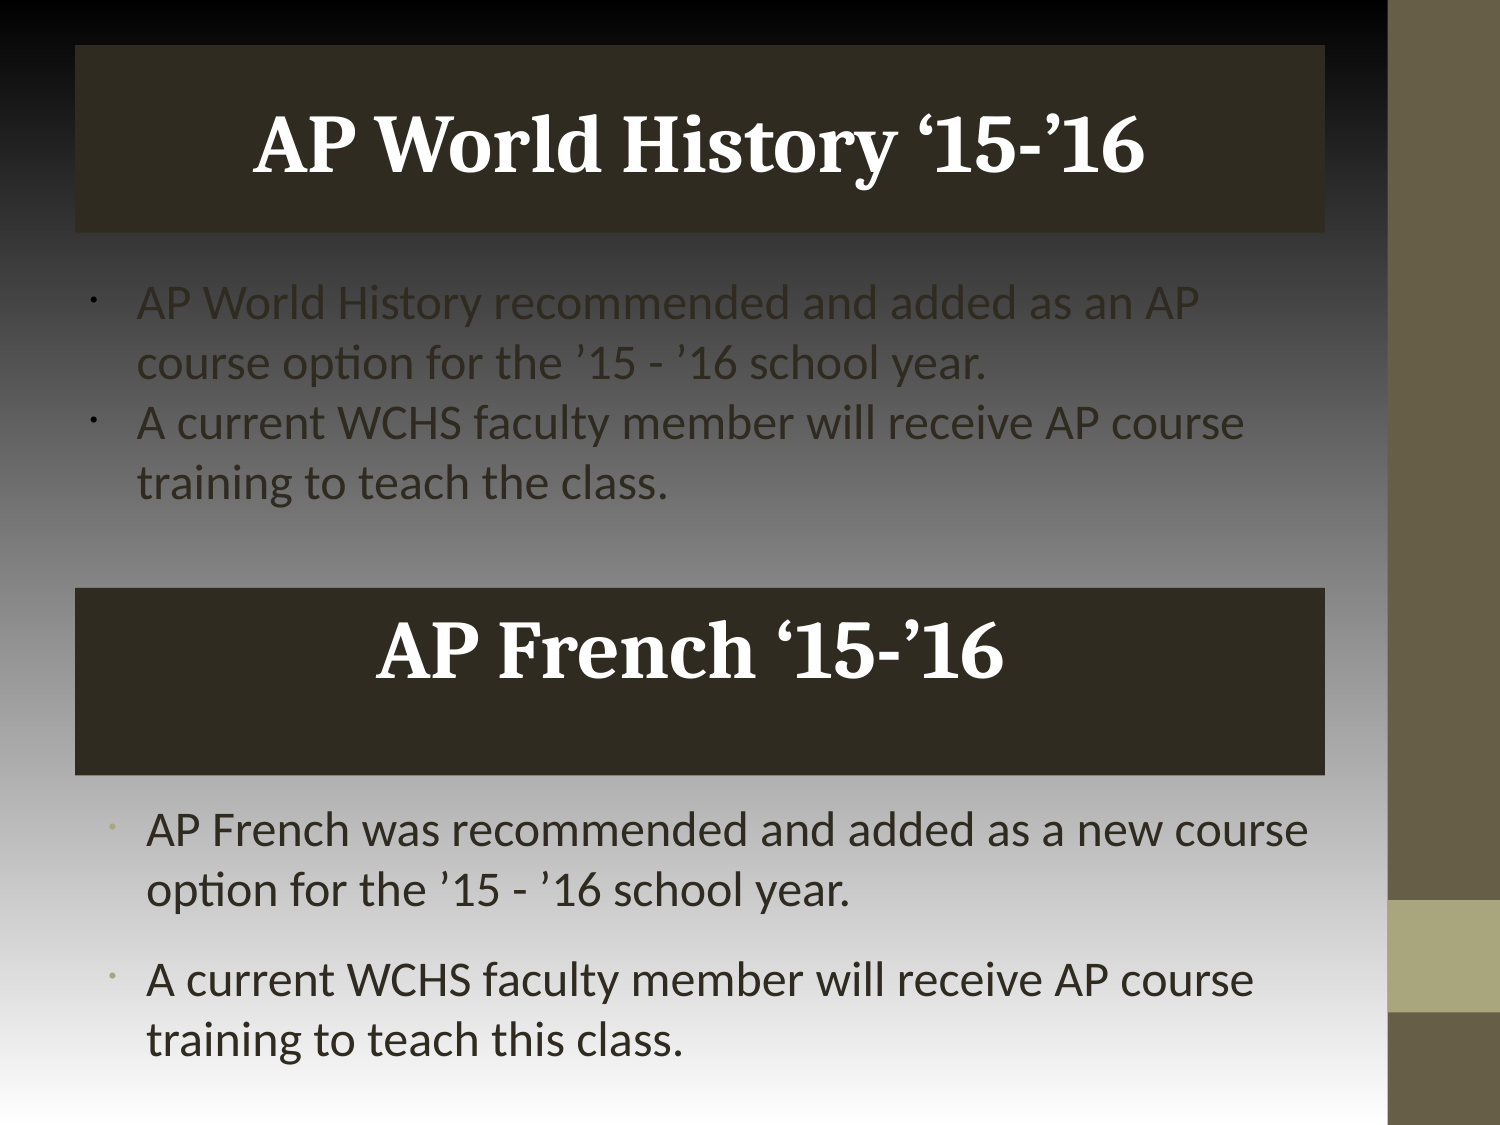

AP World History ‘15-’16
AP World History recommended and added as an AP course option for the ’15 - ’16 school year.
A current WCHS faculty member will receive AP course training to teach the class.
# AP French ‘15-’16
AP French was recommended and added as a new course option for the ’15 - ’16 school year.
A current WCHS faculty member will receive AP course training to teach this class.